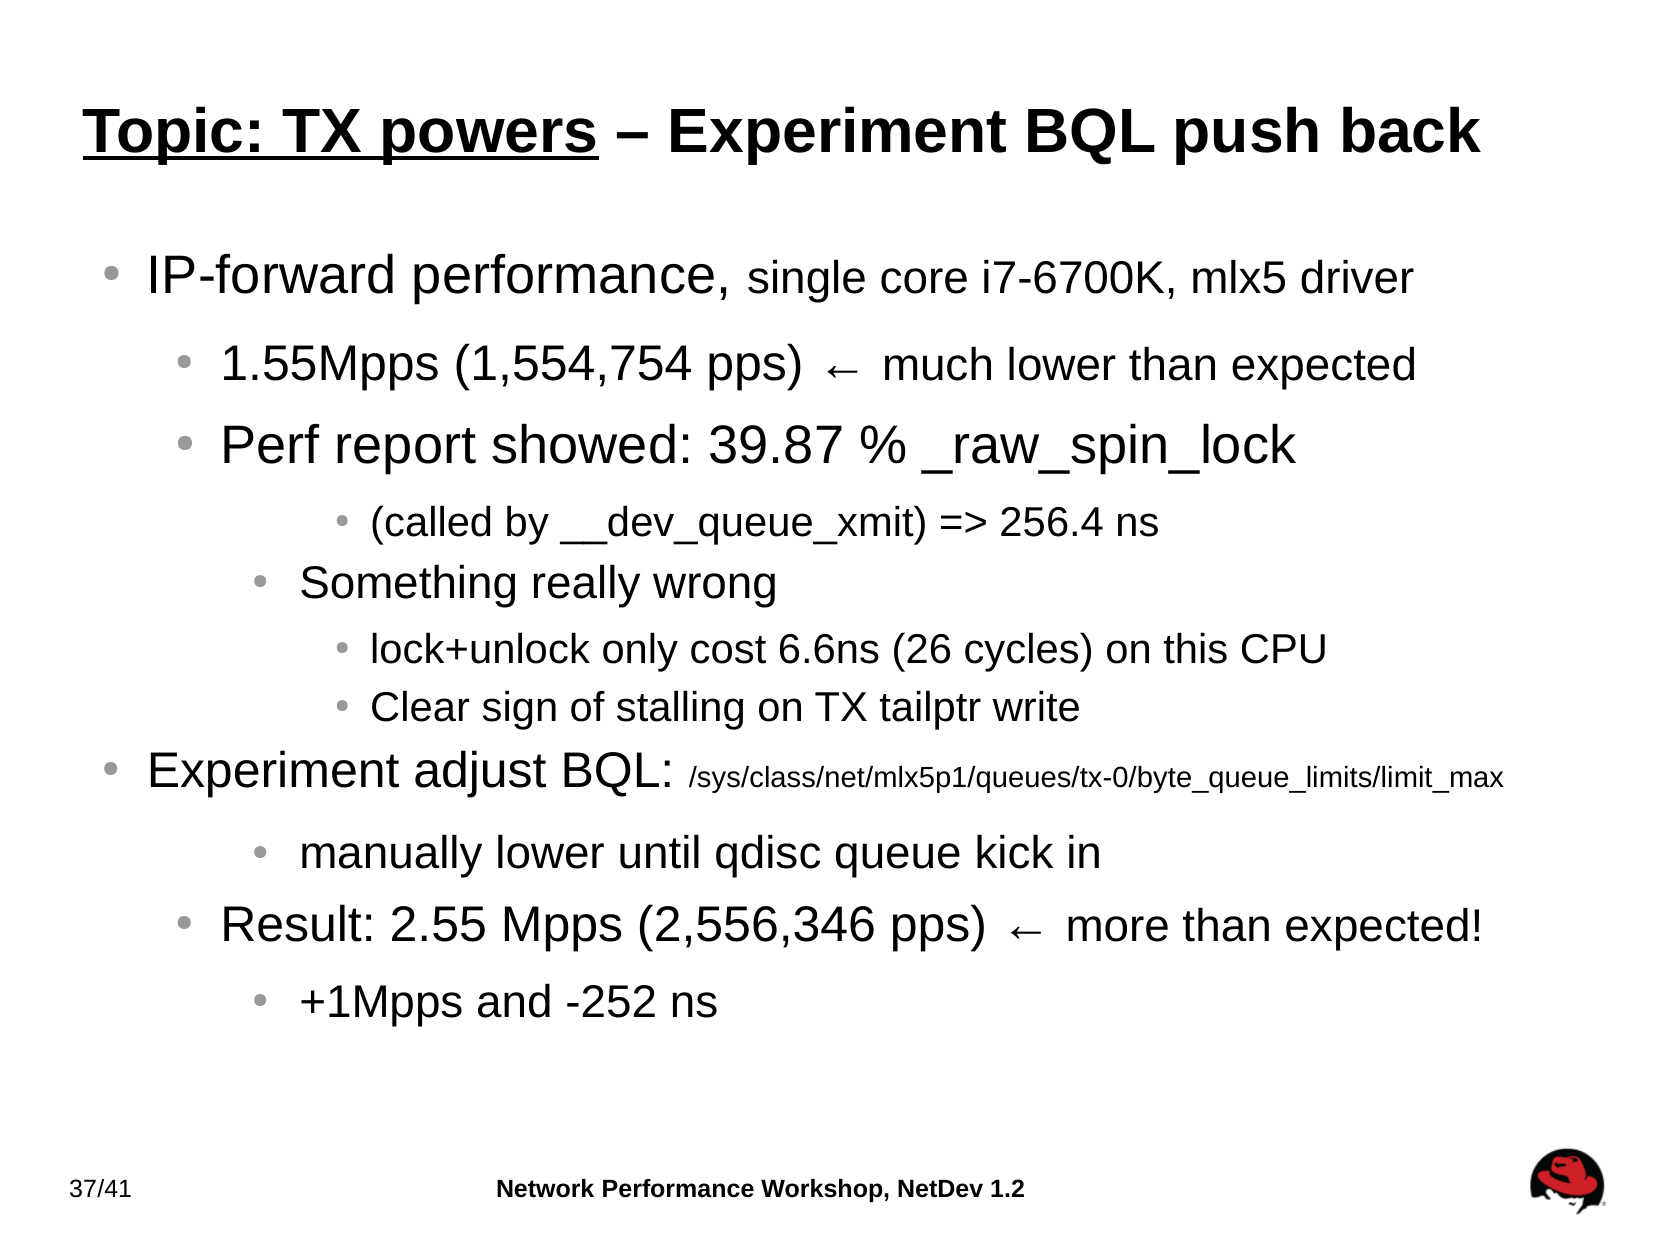

# Topic: TX powers – Experiment BQL push back
IP-forward performance, single core i7-6700K, mlx5 driver
1.55Mpps (1,554,754 pps) ← much lower than expected
Perf report showed: 39.87 % _raw_spin_lock
(called by __dev_queue_xmit) => 256.4 ns
Something really wrong
lock+unlock only cost 6.6ns (26 cycles) on this CPU
Clear sign of stalling on TX tailptr write
Experiment adjust BQL: /sys/class/net/mlx5p1/queues/tx-0/byte_queue_limits/limit_max
manually lower until qdisc queue kick in
Result: 2.55 Mpps (2,556,346 pps) ← more than expected!
+1Mpps and -252 ns